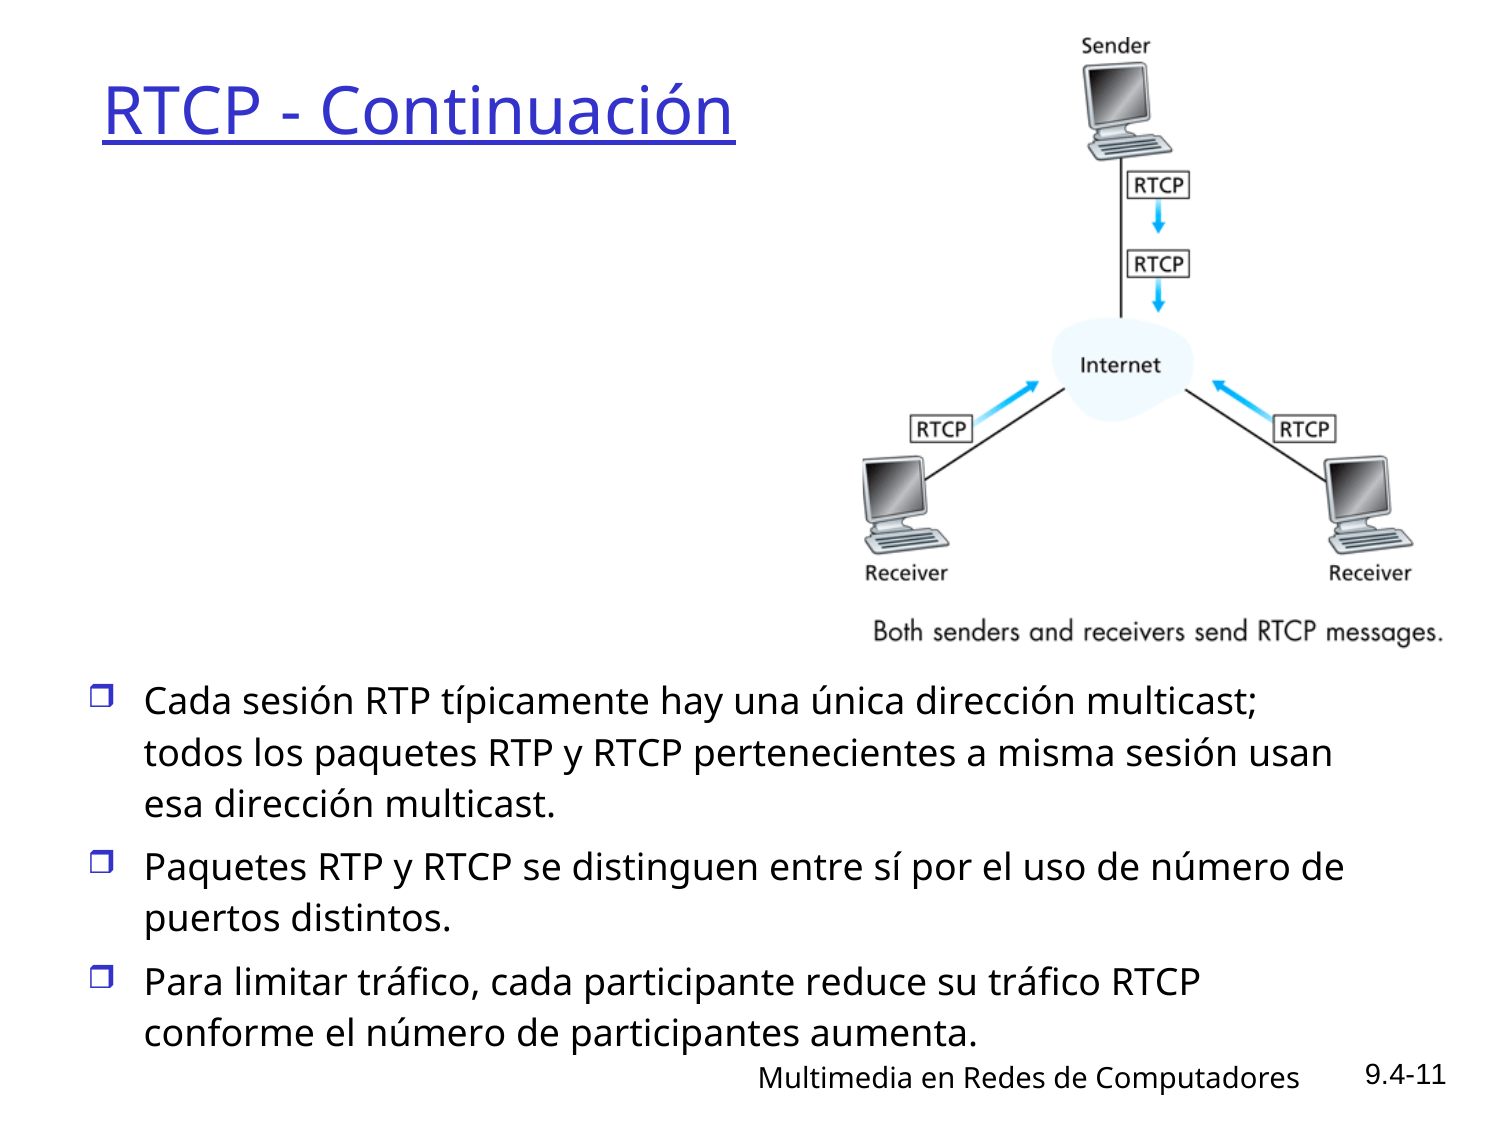

# RTCP - Continuación
Cada sesión RTP típicamente hay una única dirección multicast; todos los paquetes RTP y RTCP pertenecientes a misma sesión usan esa dirección multicast.
Paquetes RTP y RTCP se distinguen entre sí por el uso de número de puertos distintos.
Para limitar tráfico, cada participante reduce su tráfico RTCP conforme el número de participantes aumenta.
11